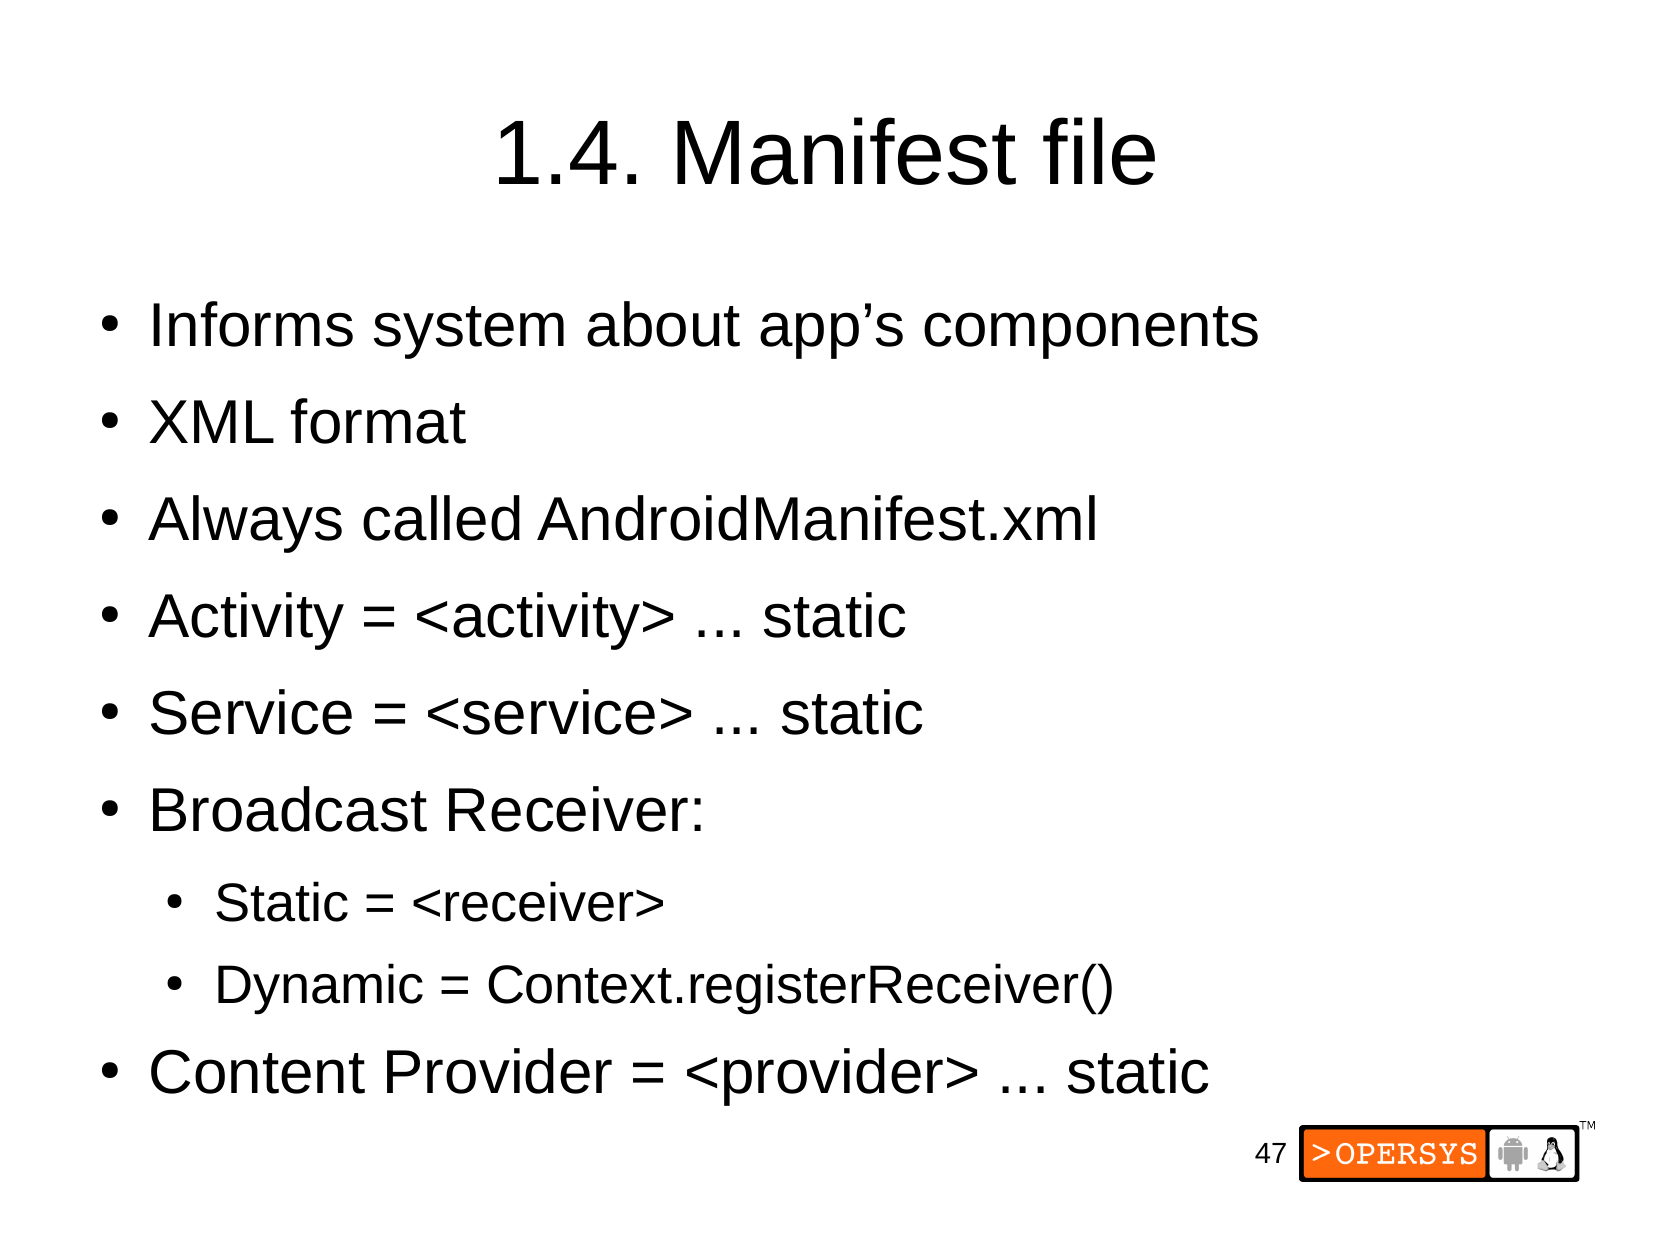

# 1.4. Manifest file
Informs system about app’s components
XML format
Always called AndroidManifest.xml
Activity = <activity> ... static
Service = <service> ... static
Broadcast Receiver:
Static = <receiver>
Dynamic = Context.registerReceiver()
Content Provider = <provider> ... static